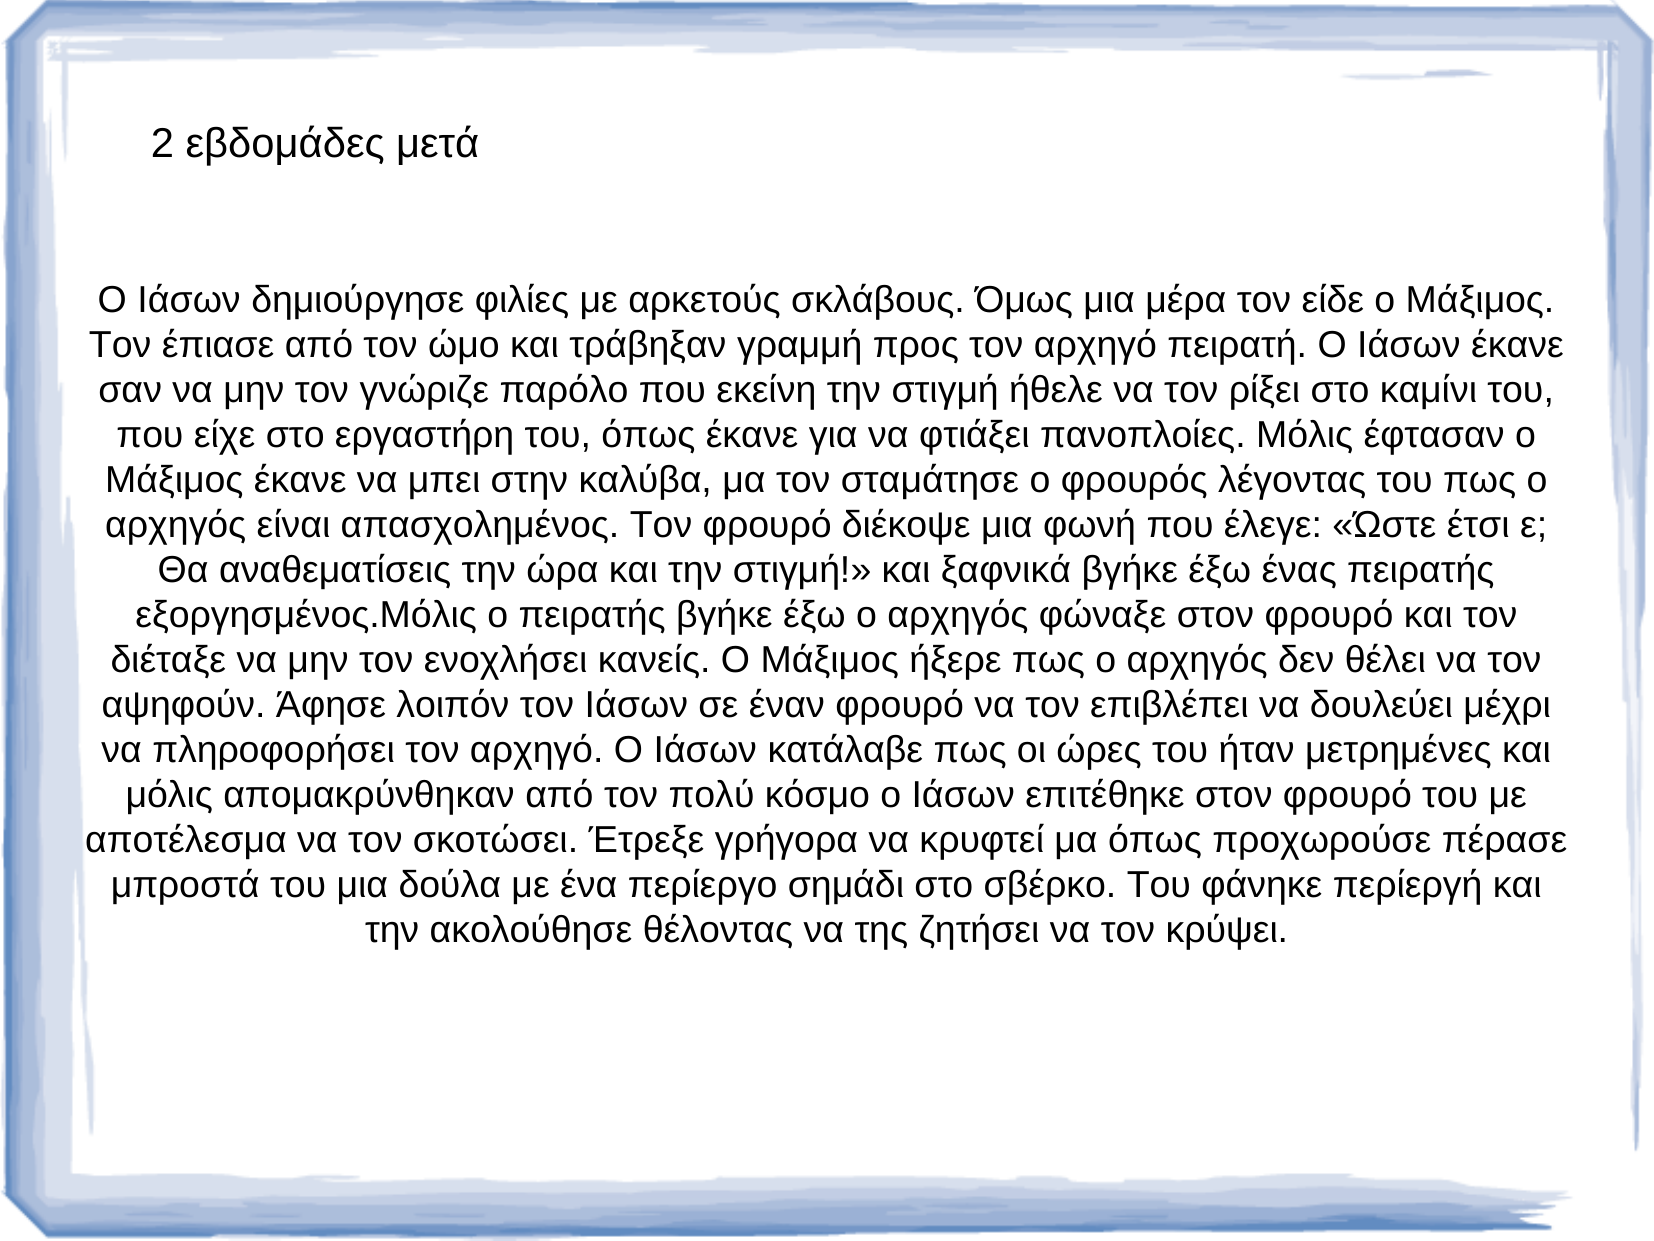

# 2 εβδομάδες μετά
Ο Ιάσων δημιούργησε φιλίες με αρκετούς σκλάβους. Όμως μια μέρα τον είδε ο Μάξιμος. Τον έπιασε από τον ώμο και τράβηξαν γραμμή προς τον αρχηγό πειρατή. Ο Ιάσων έκανε σαν να μην τον γνώριζε παρόλο που εκείνη την στιγμή ήθελε να τον ρίξει στο καμίνι του, που είχε στο εργαστήρη του, όπως έκανε για να φτιάξει πανοπλοίες. Μόλις έφτασαν ο Μάξιμος έκανε να μπει στην καλύβα, μα τον σταμάτησε ο φρουρός λέγοντας του πως ο αρχηγός είναι απασχολημένος. Τον φρουρό διέκοψε μια φωνή που έλεγε: «Ώστε έτσι ε; Θα αναθεματίσεις την ώρα και την στιγμή!» και ξαφνικά βγήκε έξω ένας πειρατής εξοργησμένος.Μόλις ο πειρατής βγήκε έξω ο αρχηγός φώναξε στον φρουρό και τον διέταξε να μην τον ενοχλήσει κανείς. Ο Μάξιμος ήξερε πως ο αρχηγός δεν θέλει να τον αψηφούν. Άφησε λοιπόν τον Ιάσων σε έναν φρουρό να τον επιβλέπει να δουλεύει μέχρι να πληροφορήσει τον αρχηγό. Ο Ιάσων κατάλαβε πως οι ώρες του ήταν μετρημένες και μόλις απομακρύνθηκαν από τον πολύ κόσμο ο Ιάσων επιτέθηκε στον φρουρό του με αποτέλεσμα να τον σκοτώσει. Έτρεξε γρήγορα να κρυφτεί μα όπως προχωρούσε πέρασε μπροστά του μια δούλα με ένα περίεργο σημάδι στο σβέρκο. Του φάνηκε περίεργή και την ακολούθησε θέλοντας να της ζητήσει να τον κρύψει.